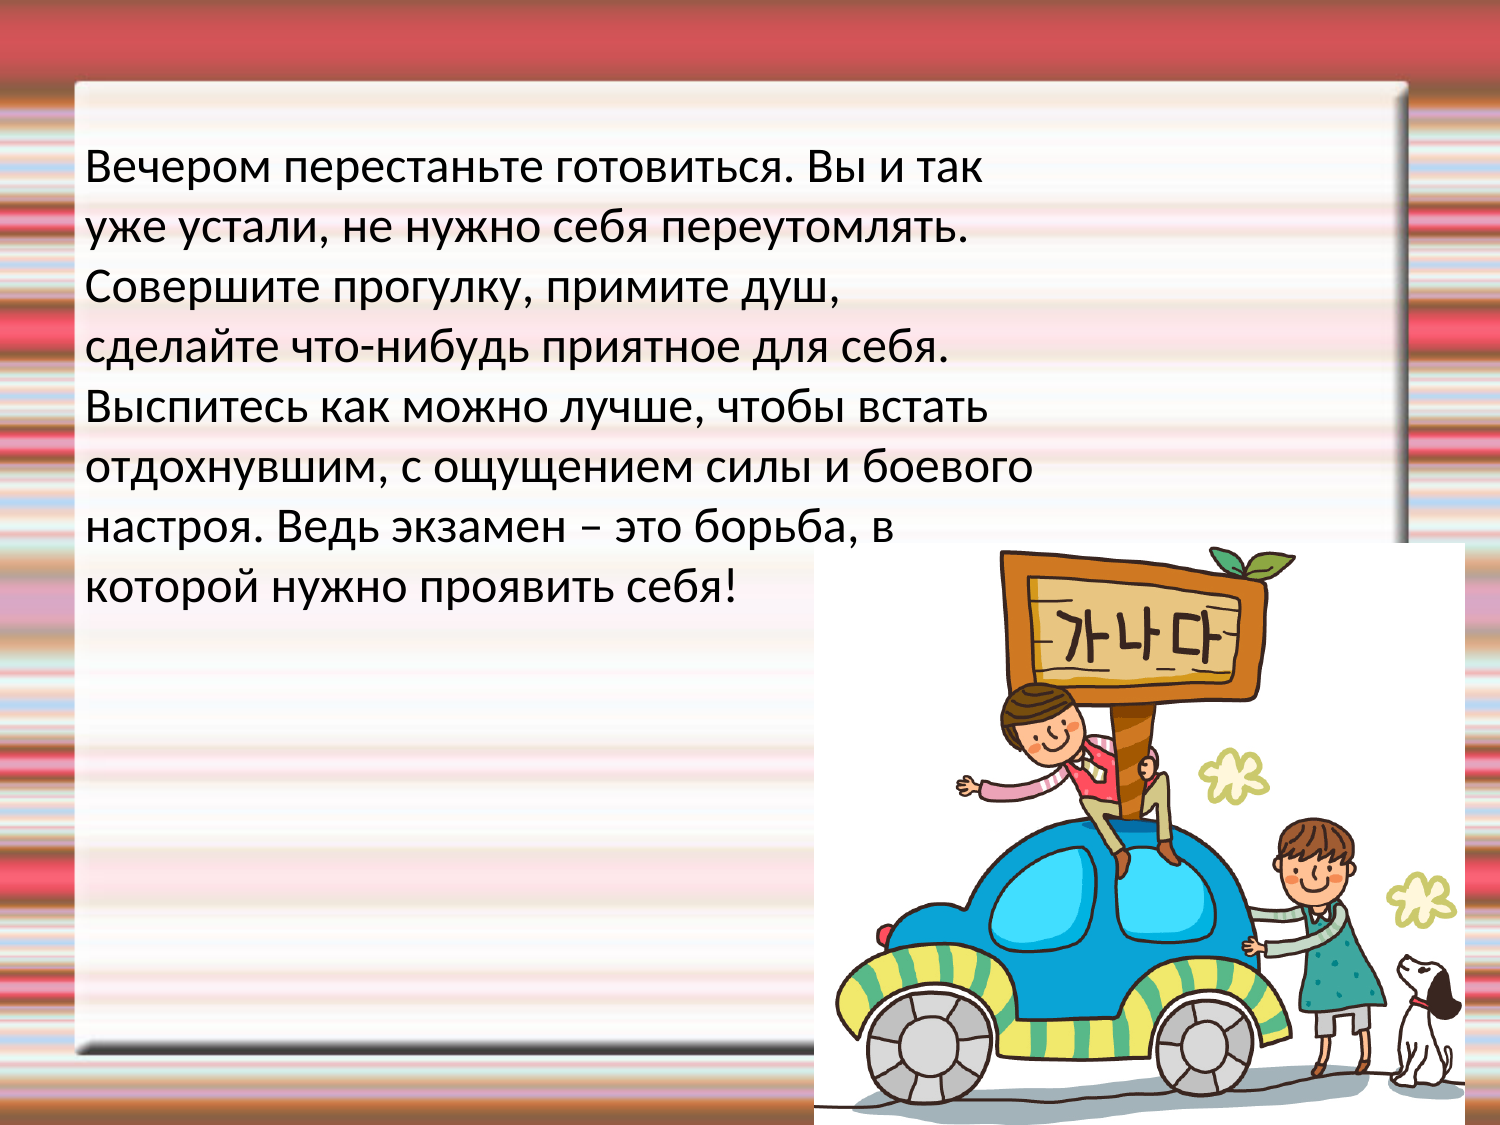

# Вечером перестаньте готовиться. Вы и так уже устали, не нужно себя переутомлять. Совершите прогулку, примите душ, сделайте что-нибудь приятное для себя. Выспитесь как можно лучше, чтобы встать отдохнувшим, с ощущением силы и боевого настроя. Ведь экзамен – это борьба, в которой нужно проявить себя!